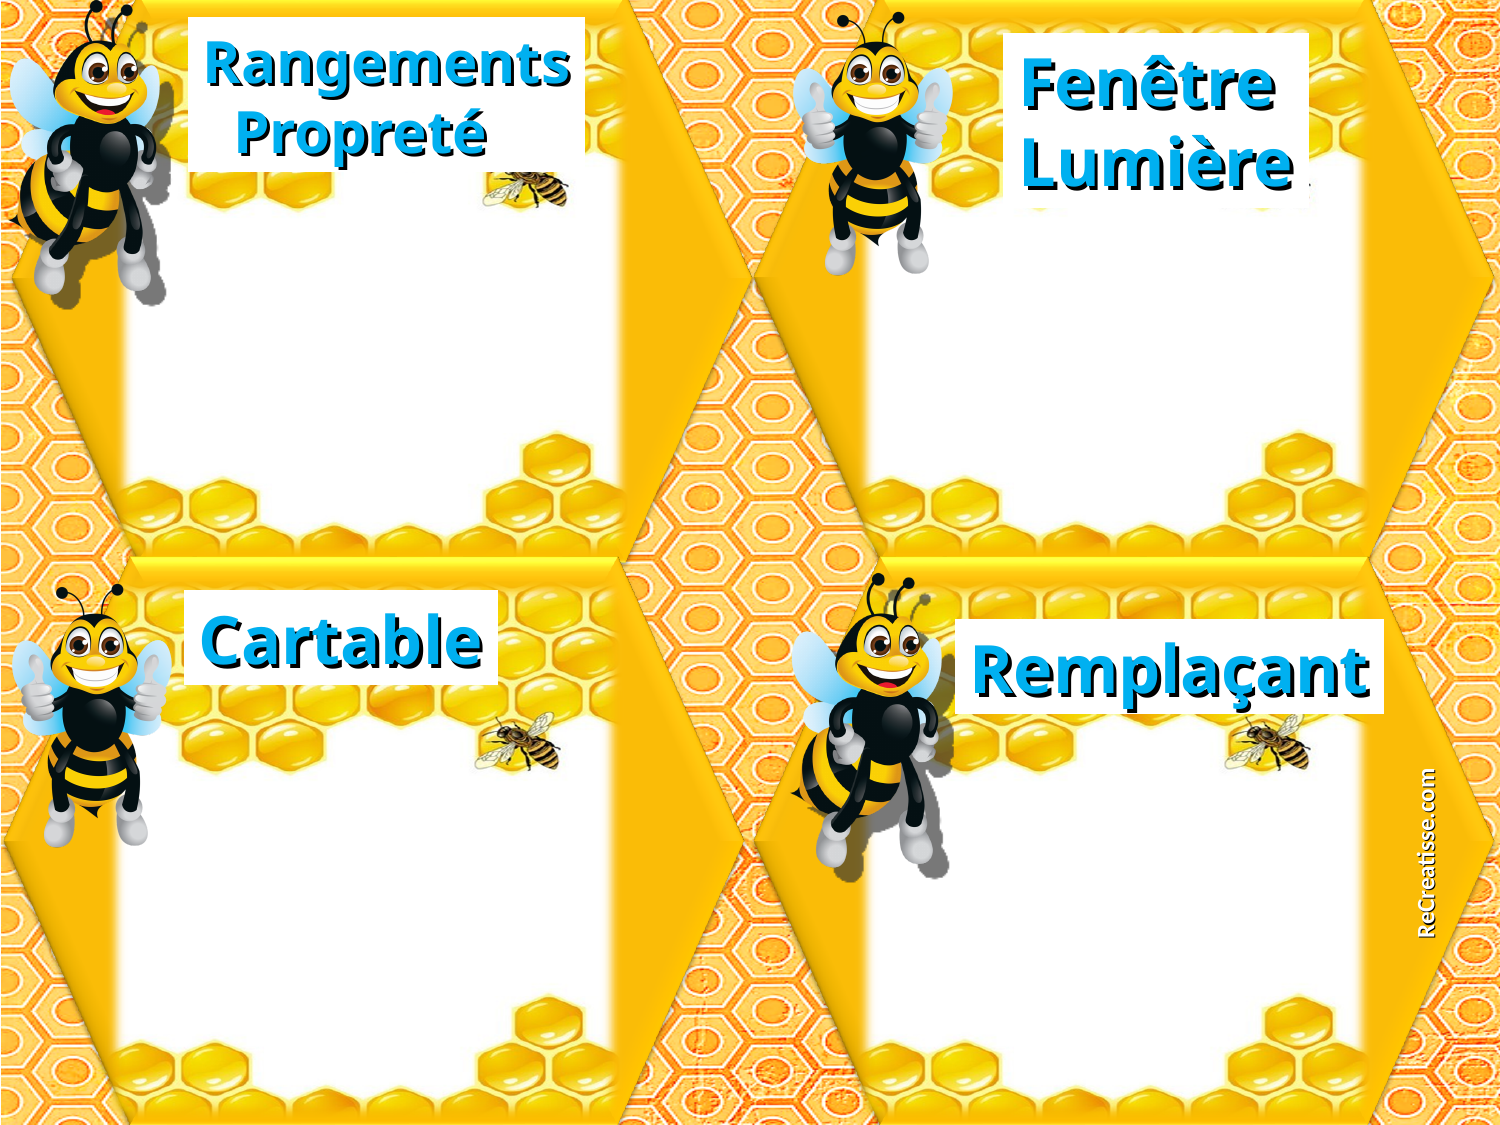

Rangements
 Propreté
Fenêtre
Lumière
Cartable
Remplaçant
ReCreatisse.com